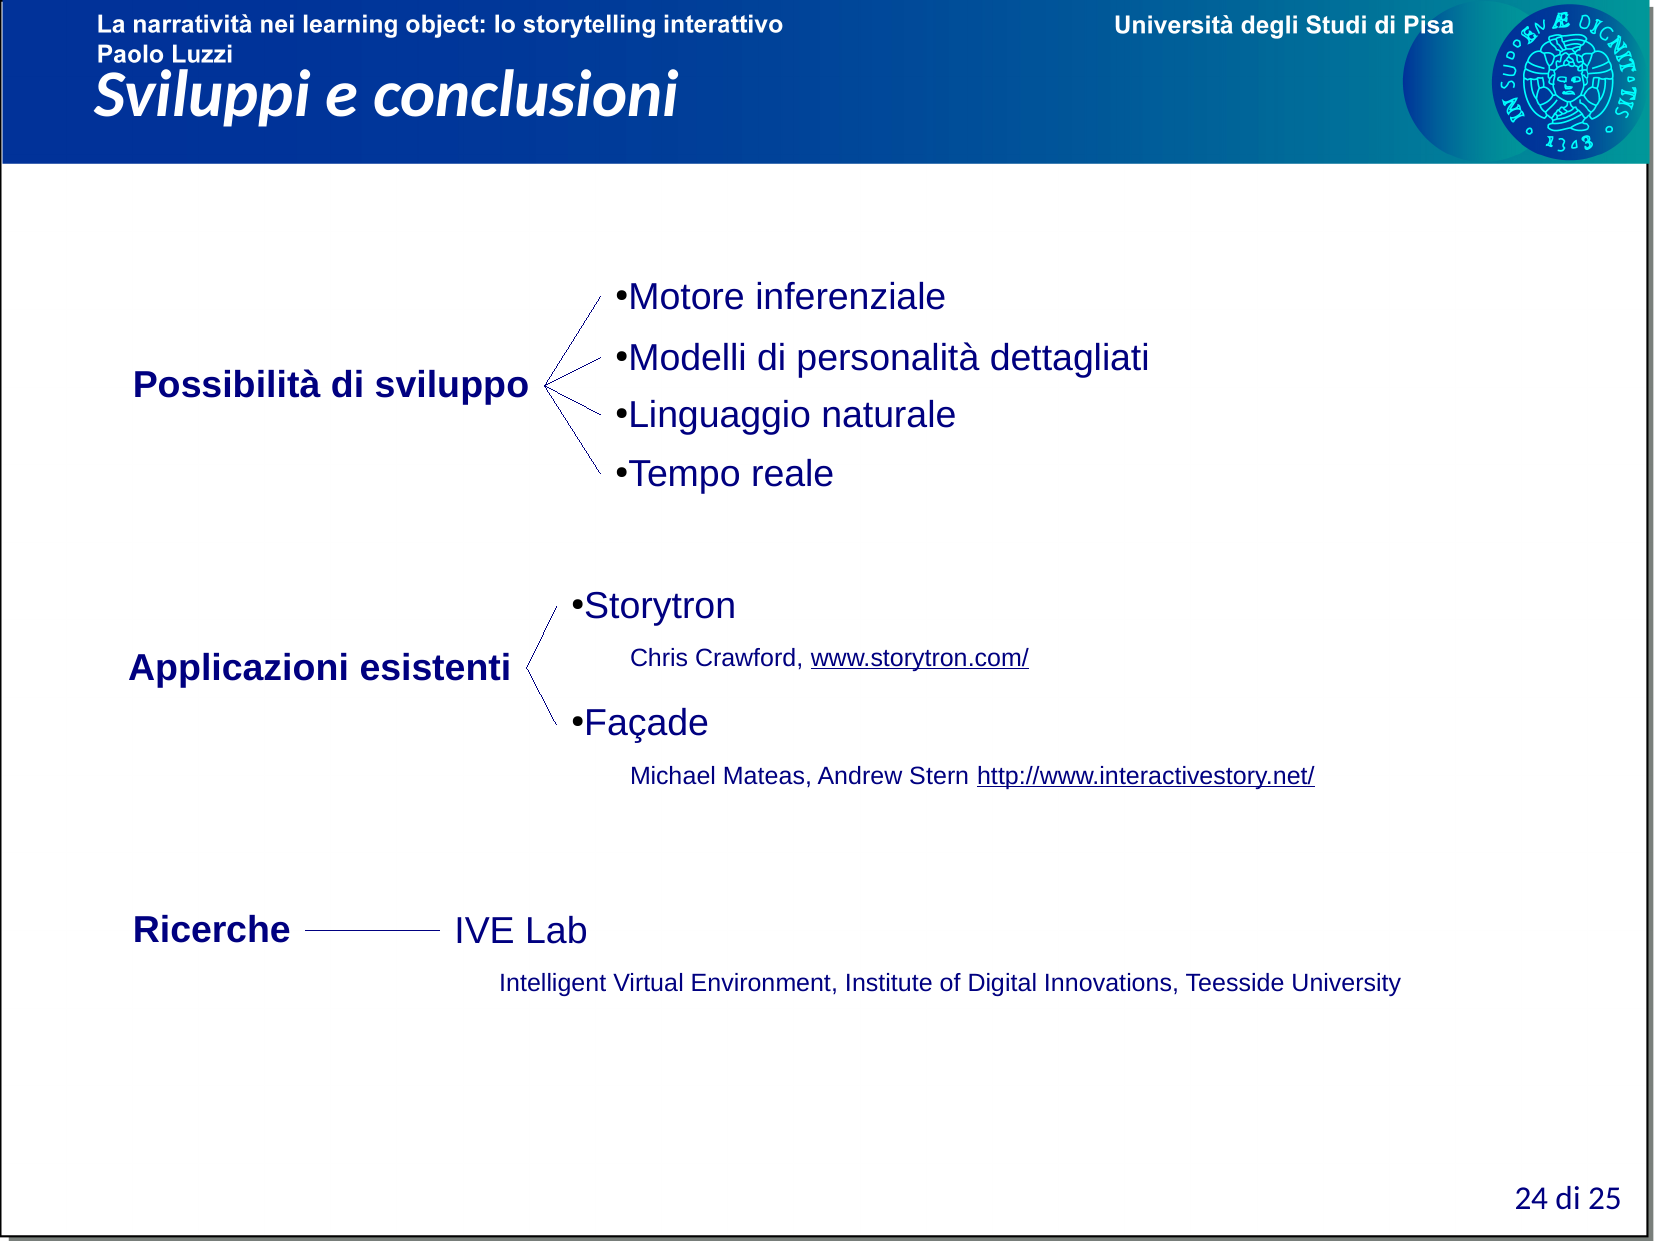

Sviluppi e conclusioni
Motore inferenziale
Modelli di personalità dettagliati
Possibilità di sviluppo
Linguaggio naturale
Tempo reale
Storytron
Chris Crawford, www.storytron.com/
Applicazioni esistenti
Façade
Michael Mateas, Andrew Stern http://www.interactivestory.net/
Ricerche
IVE Lab
Intelligent Virtual Environment, Institute of Digital Innovations, Teesside University
24
24 di 25